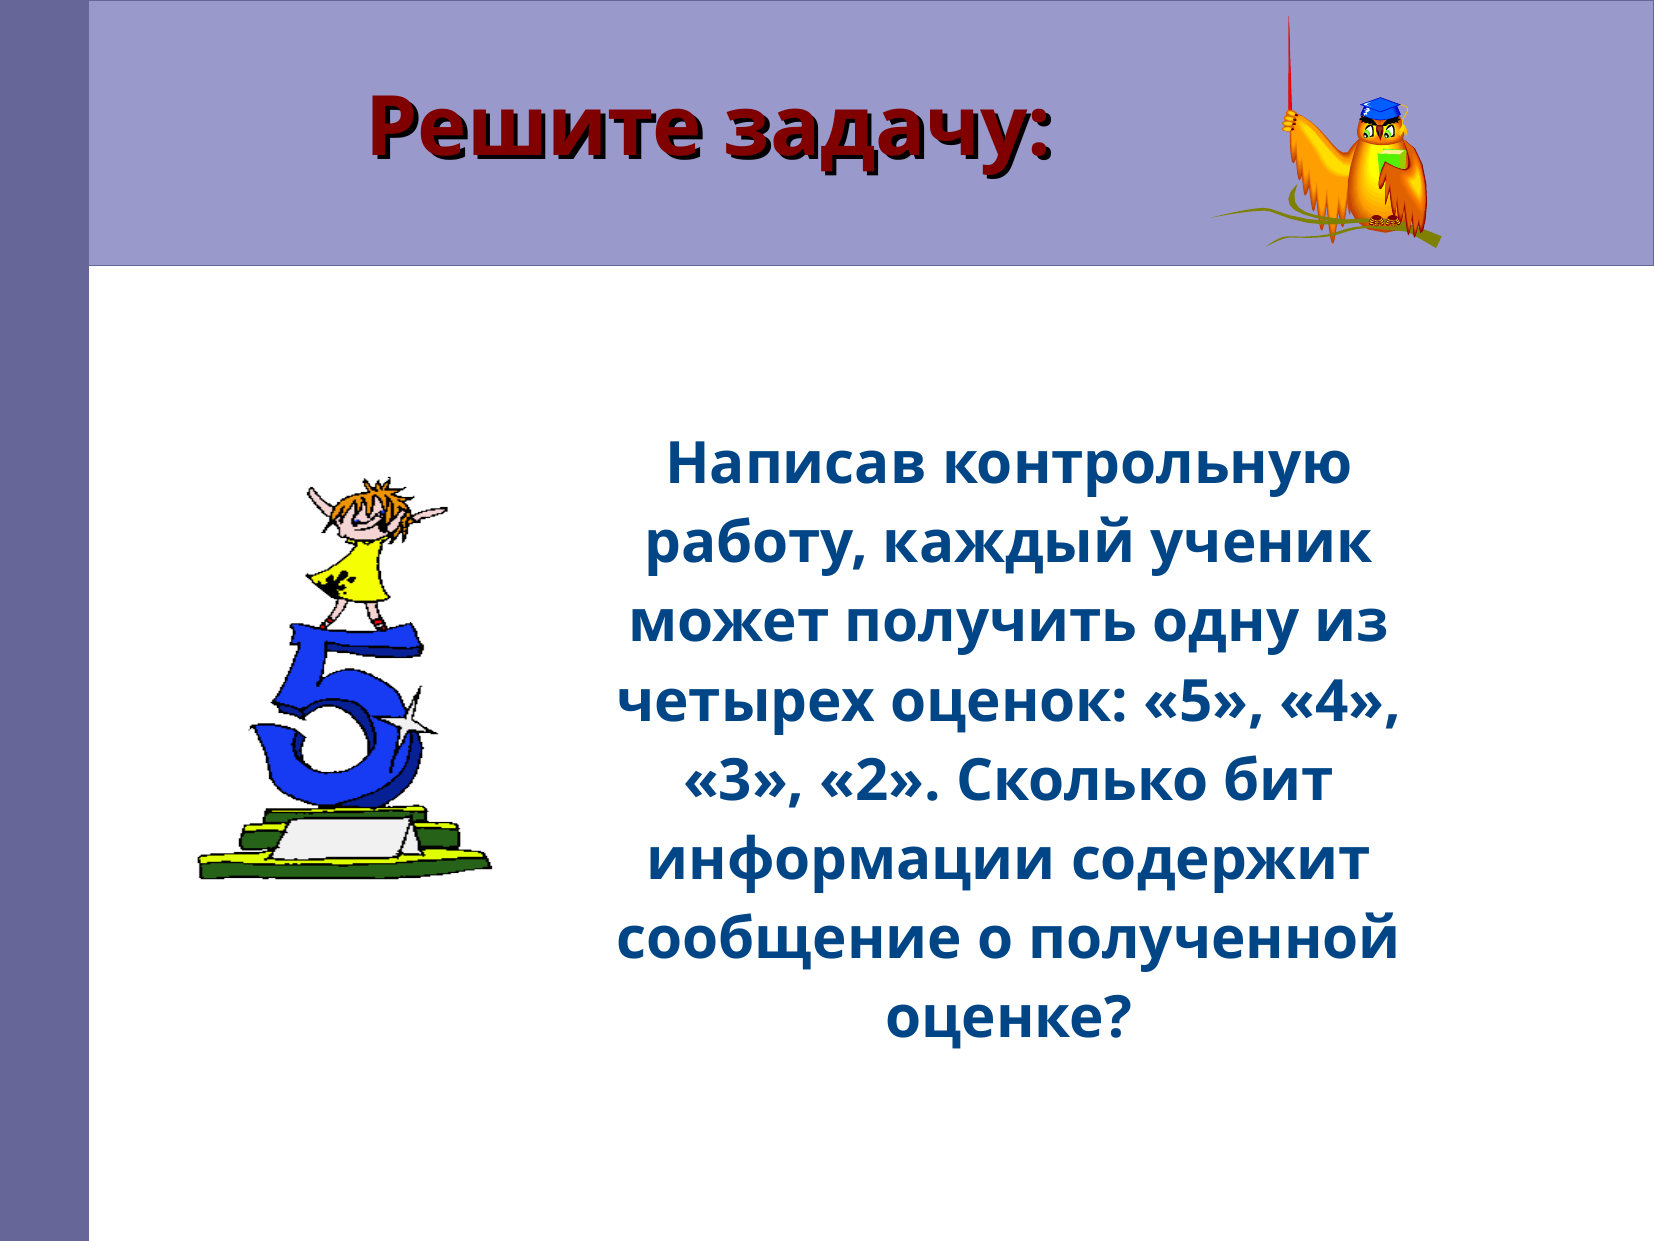

Решите задачу:
Написав контрольную работу, каждый ученик может получить одну из четырех оценок: «5», «4», «3», «2». Сколько бит информации содержит сообщение о полученной оценке?